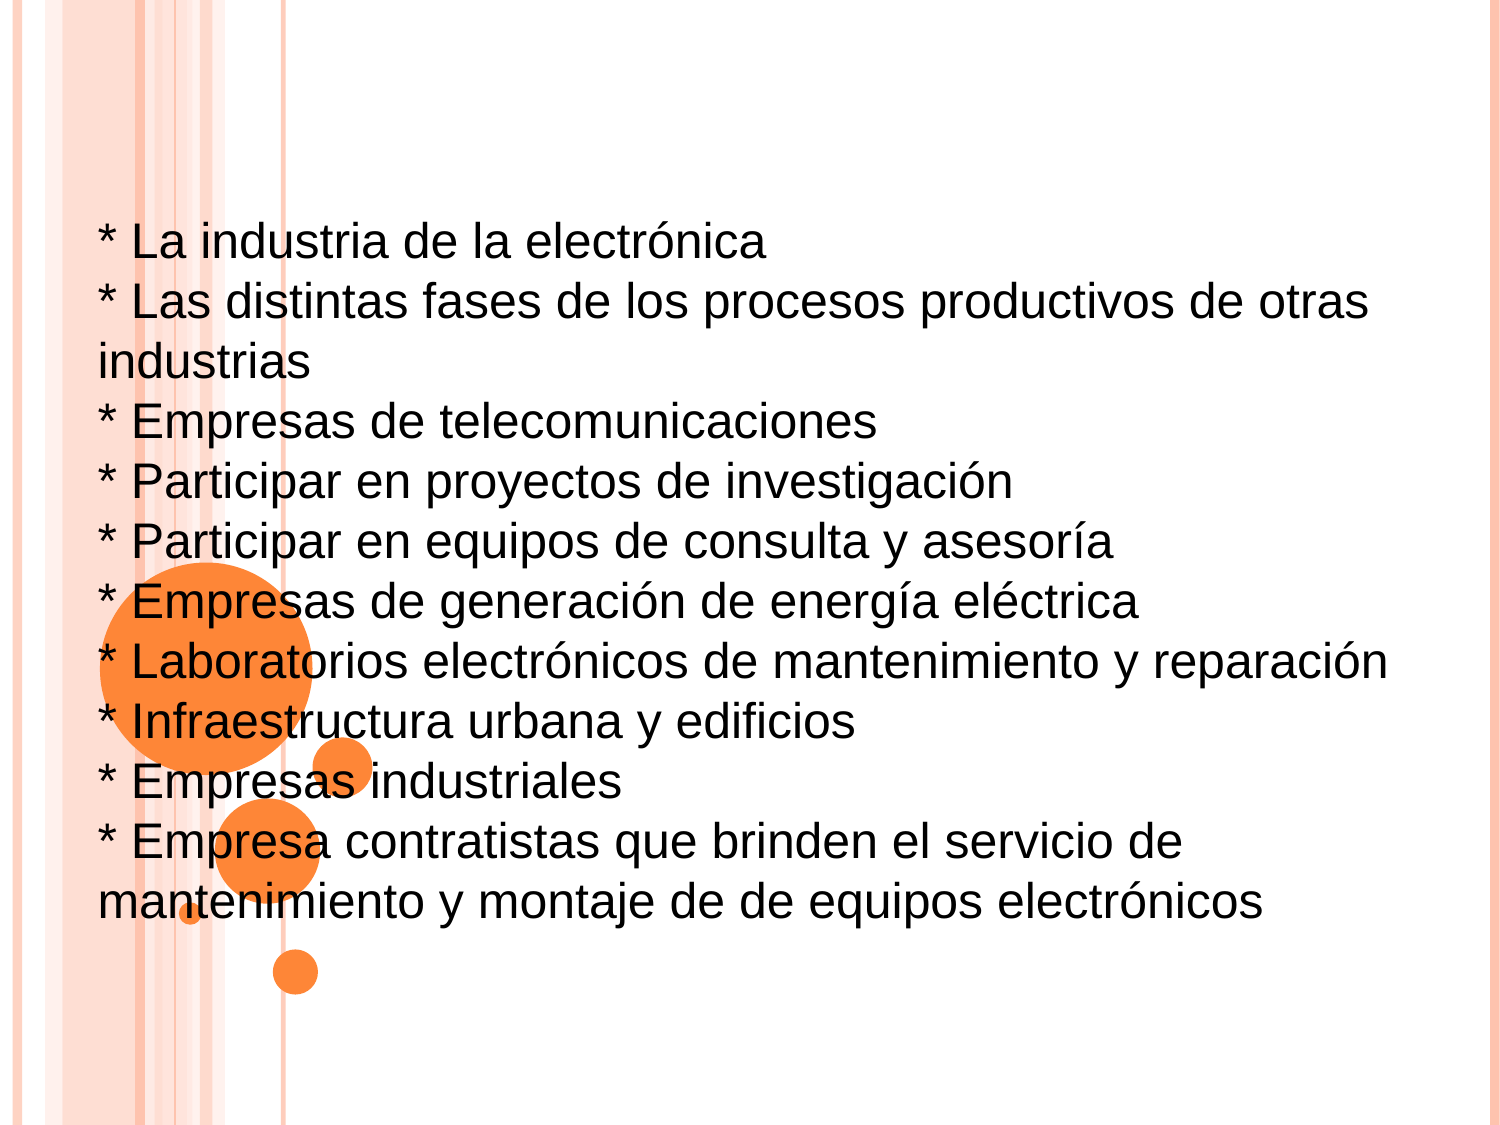

* La industria de la electrónica
* Las distintas fases de los procesos productivos de otras industrias
* Empresas de telecomunicaciones
* Participar en proyectos de investigación
* Participar en equipos de consulta y asesoría
* Empresas de generación de energía eléctrica
* Laboratorios electrónicos de mantenimiento y reparación
* Infraestructura urbana y edificios
* Empresas industriales
* Empresa contratistas que brinden el servicio de mantenimiento y montaje de de equipos electrónicos